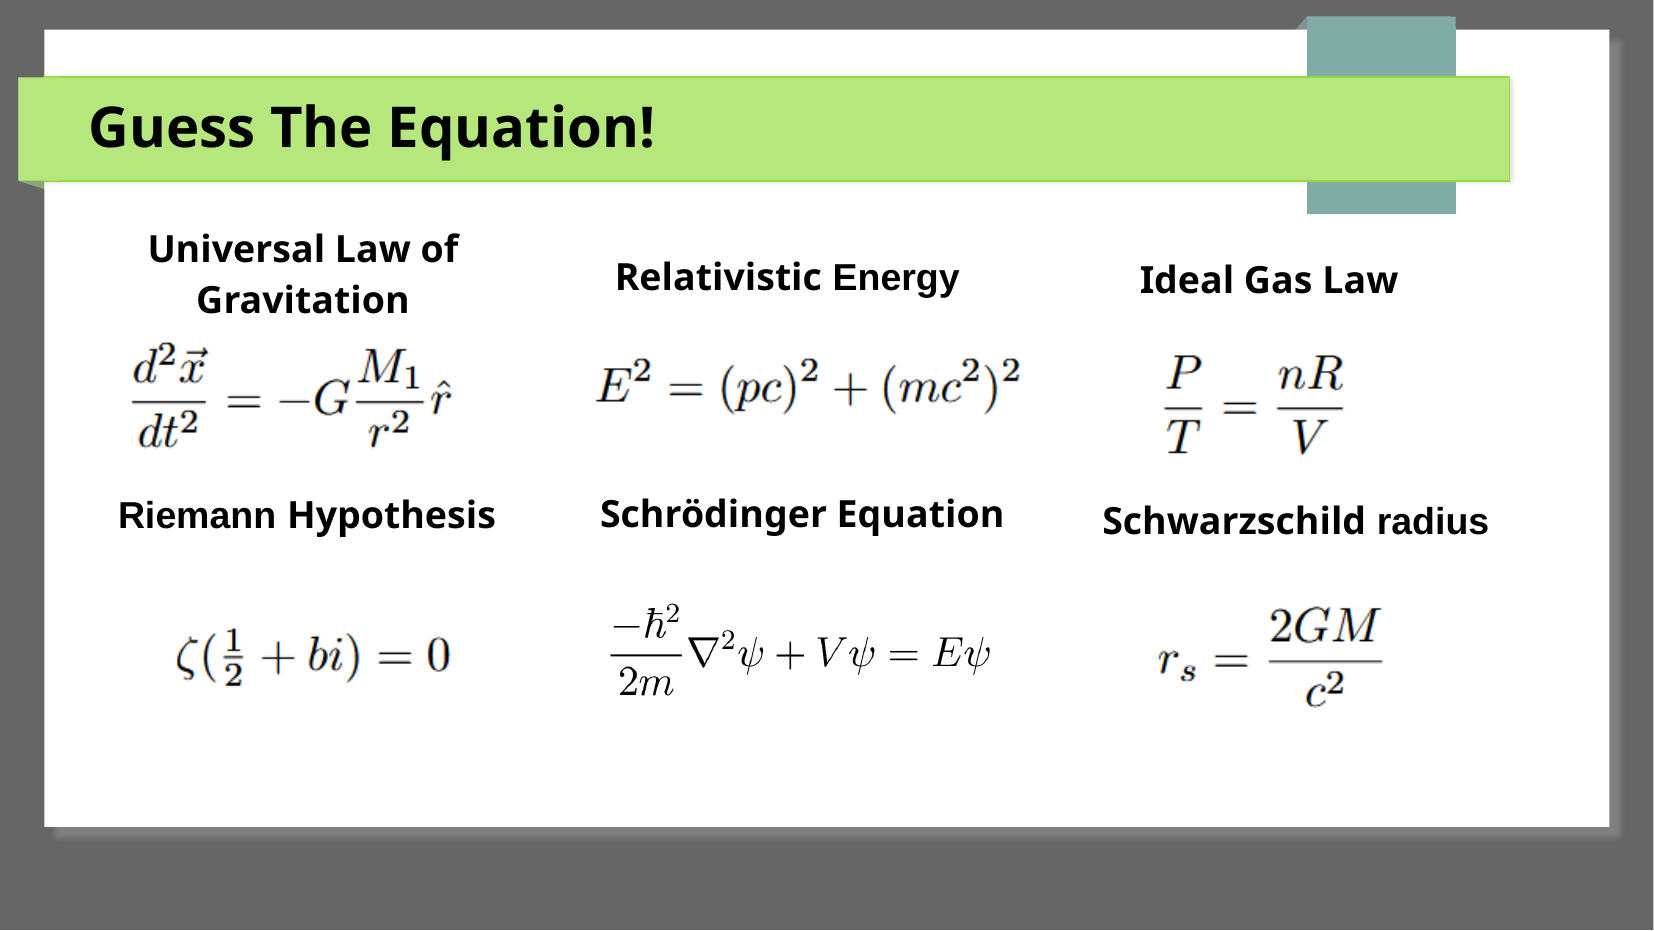

# Guess The Equation!
Universal Law of Gravitation
Relativistic Energy
Ideal Gas Law
Riemann Hypothesis
Schrödinger Equation
Schwarzschild radius